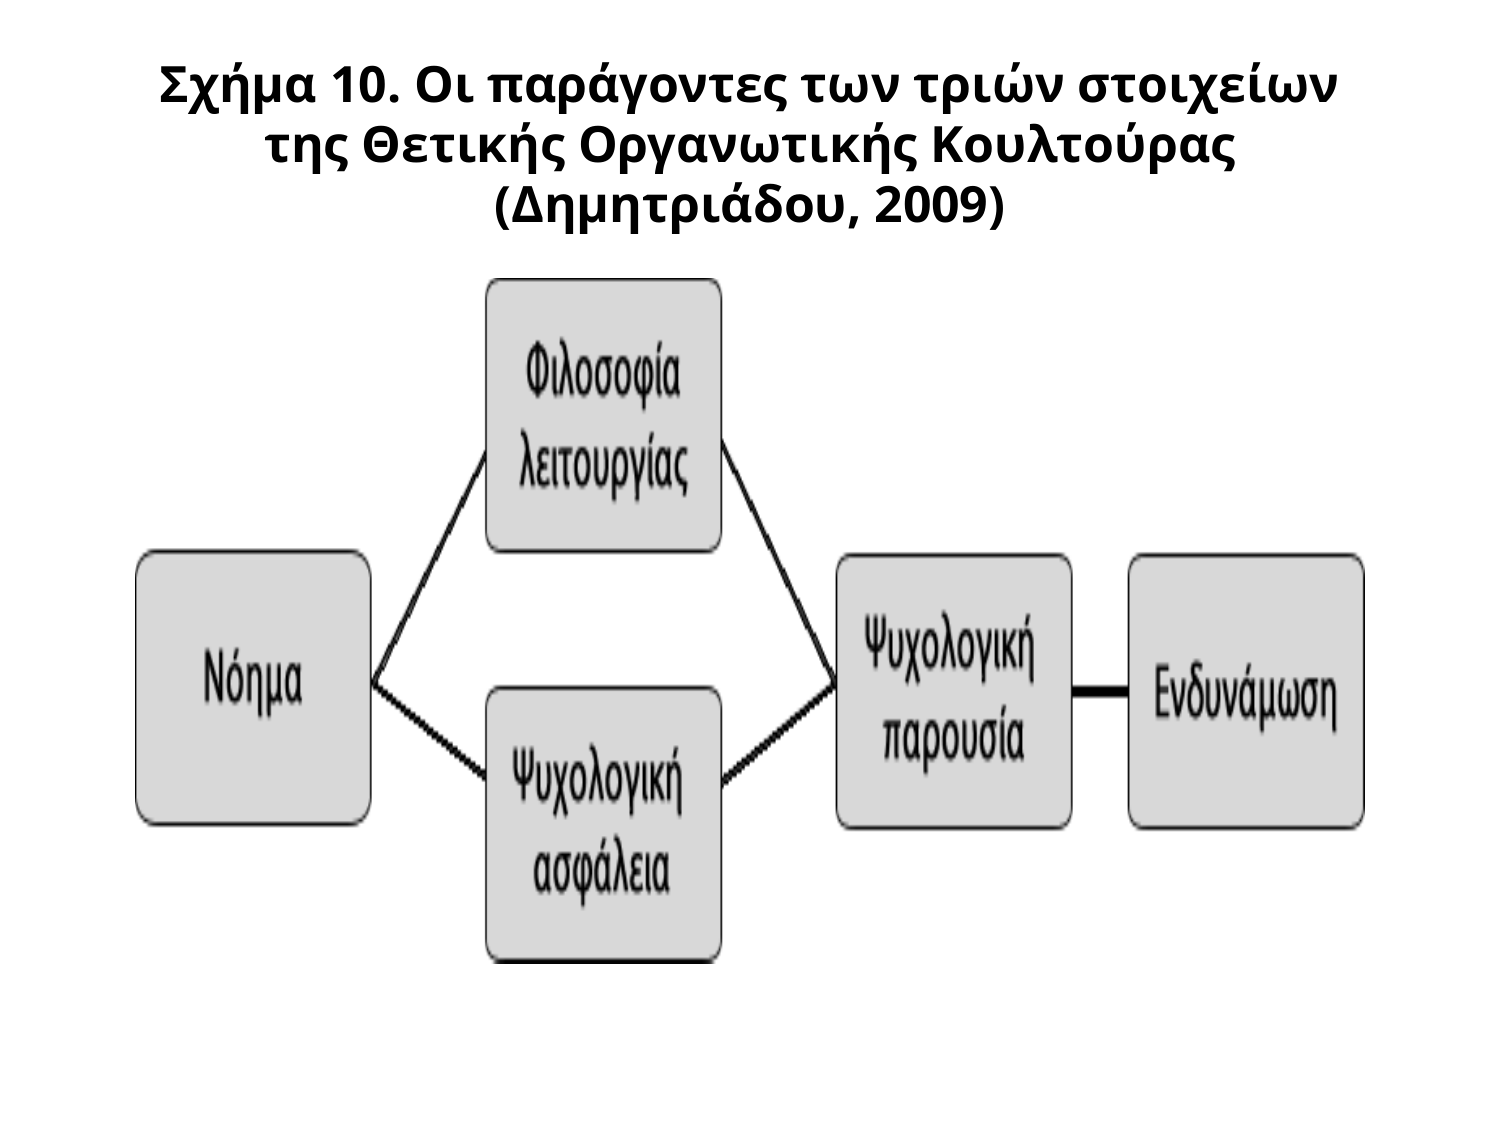

# Σχήμα 10. Οι παράγοντες των τριών στοιχείων της Θετικής Οργανωτικής Κουλτούρας (Δημητριάδου, 2009)